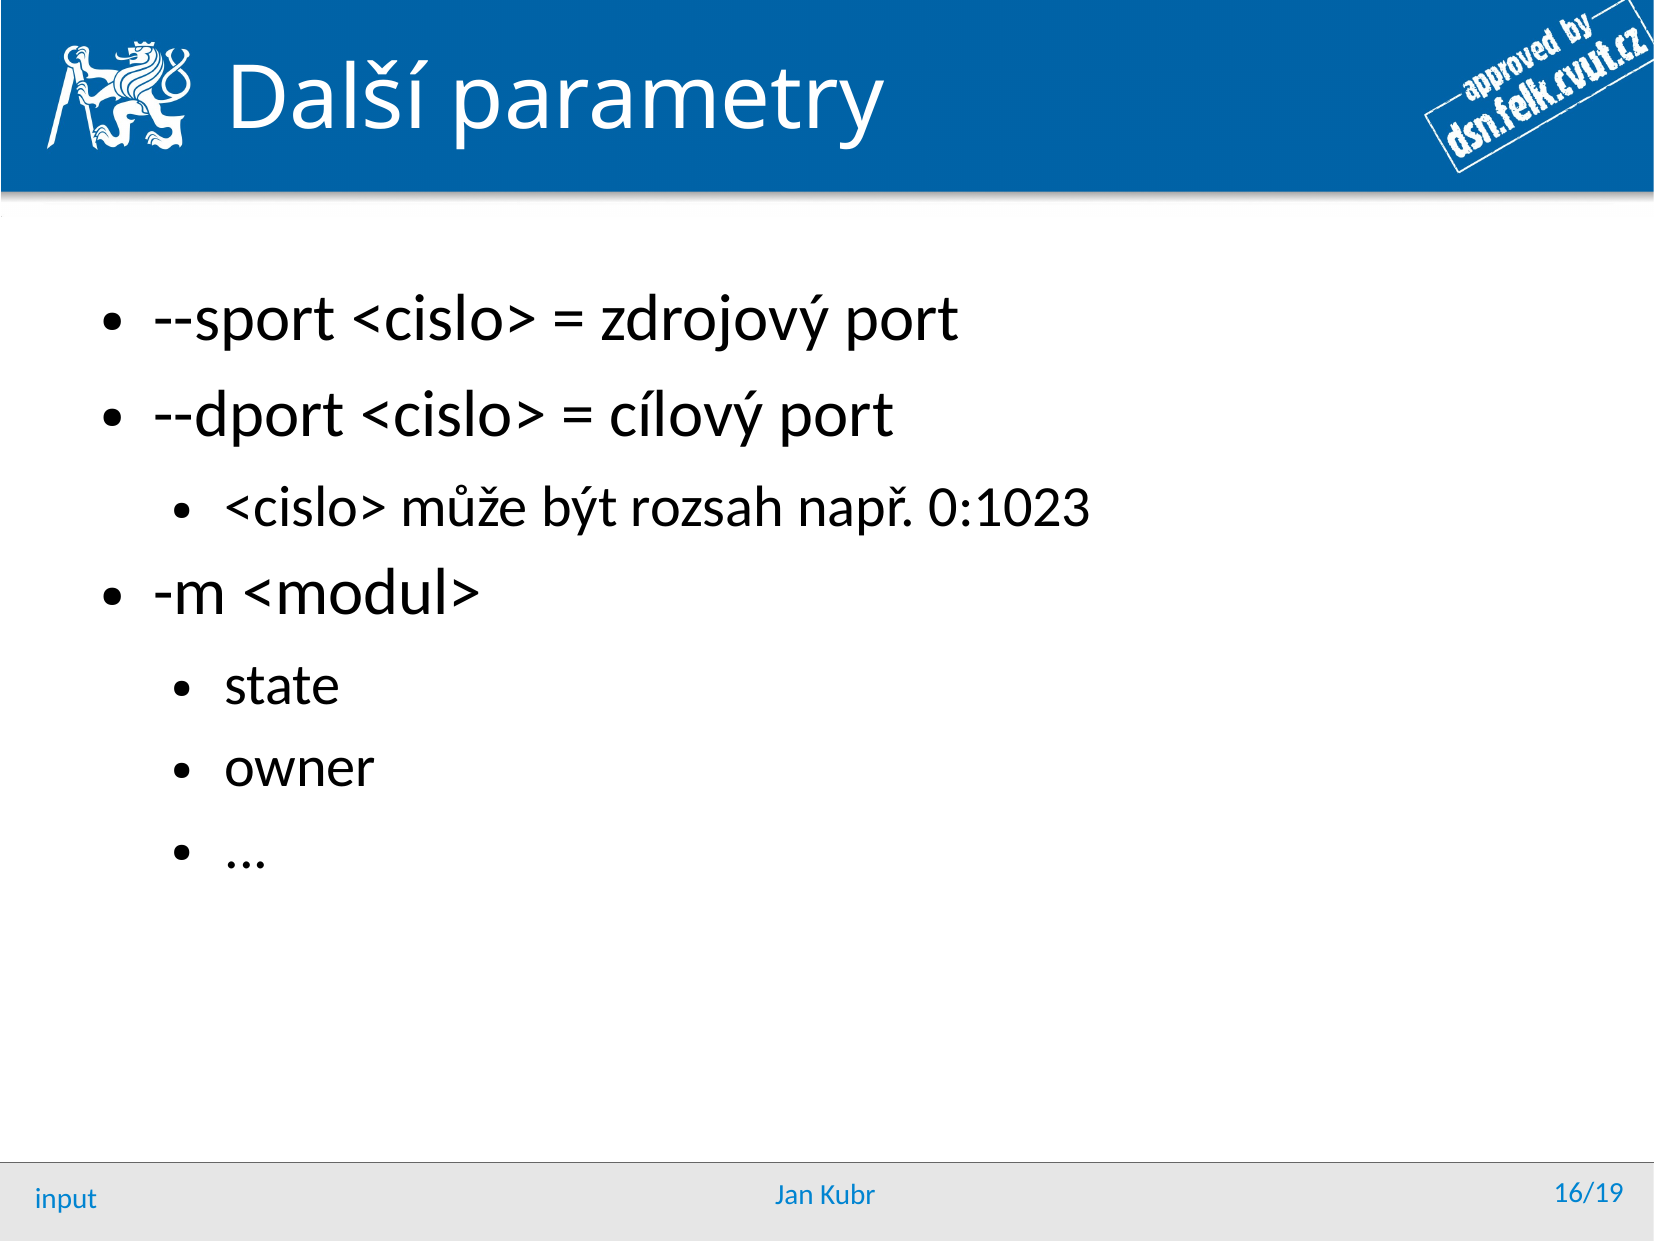

# Další parametry
--sport <cislo> = zdrojový port
--dport <cislo> = cílový port
<cislo> může být rozsah např. 0:1023
-m <modul>
state
owner
...
16
Jan Kubr
02/2006